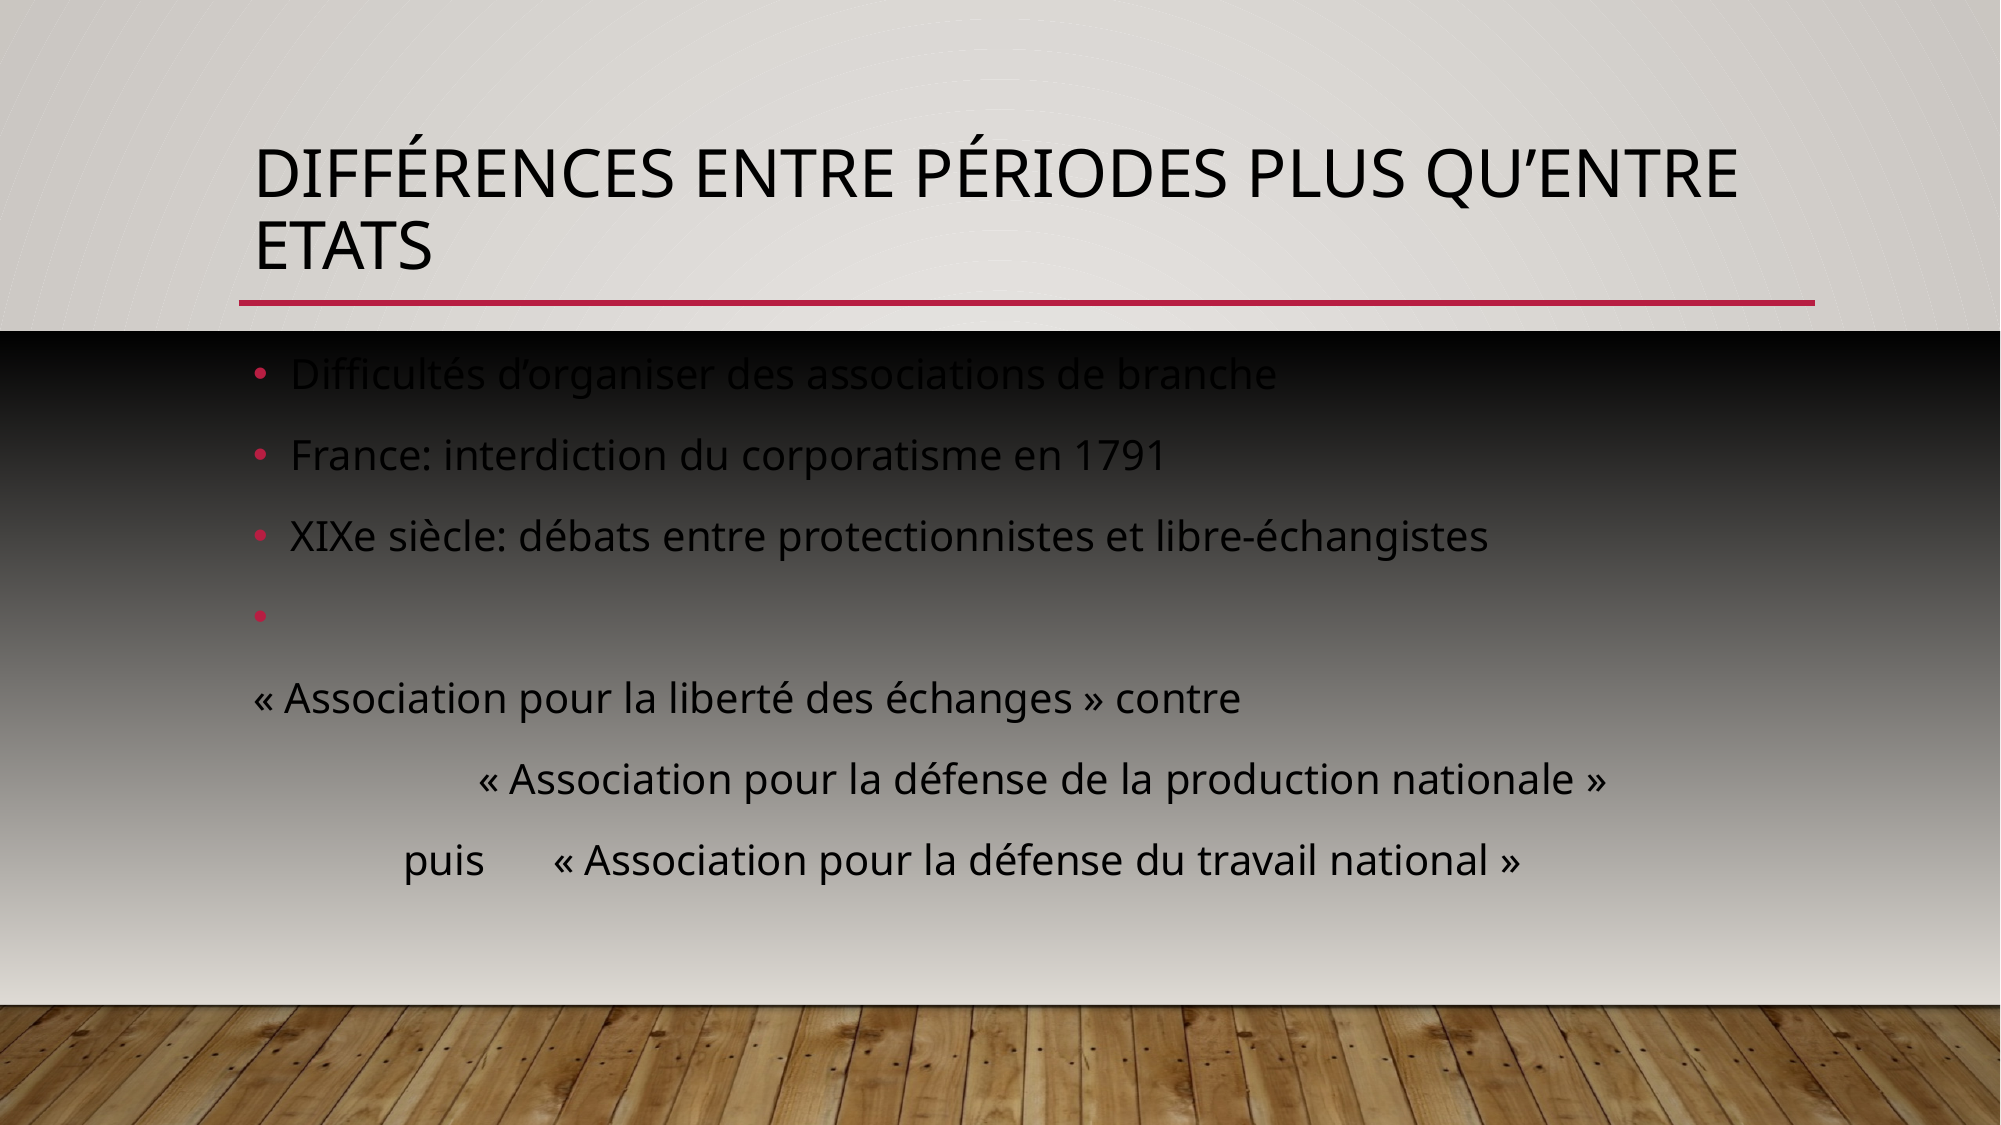

# Différences entre périodes plus qu’entre Etats
Difficultés d’organiser des associations de branche
France: interdiction du corporatisme en 1791
XIXe siècle: débats entre protectionnistes et libre-échangistes
« Association pour la liberté des échanges » contre
			« Association pour la défense de la production nationale »
		puis	« Association pour la défense du travail national »